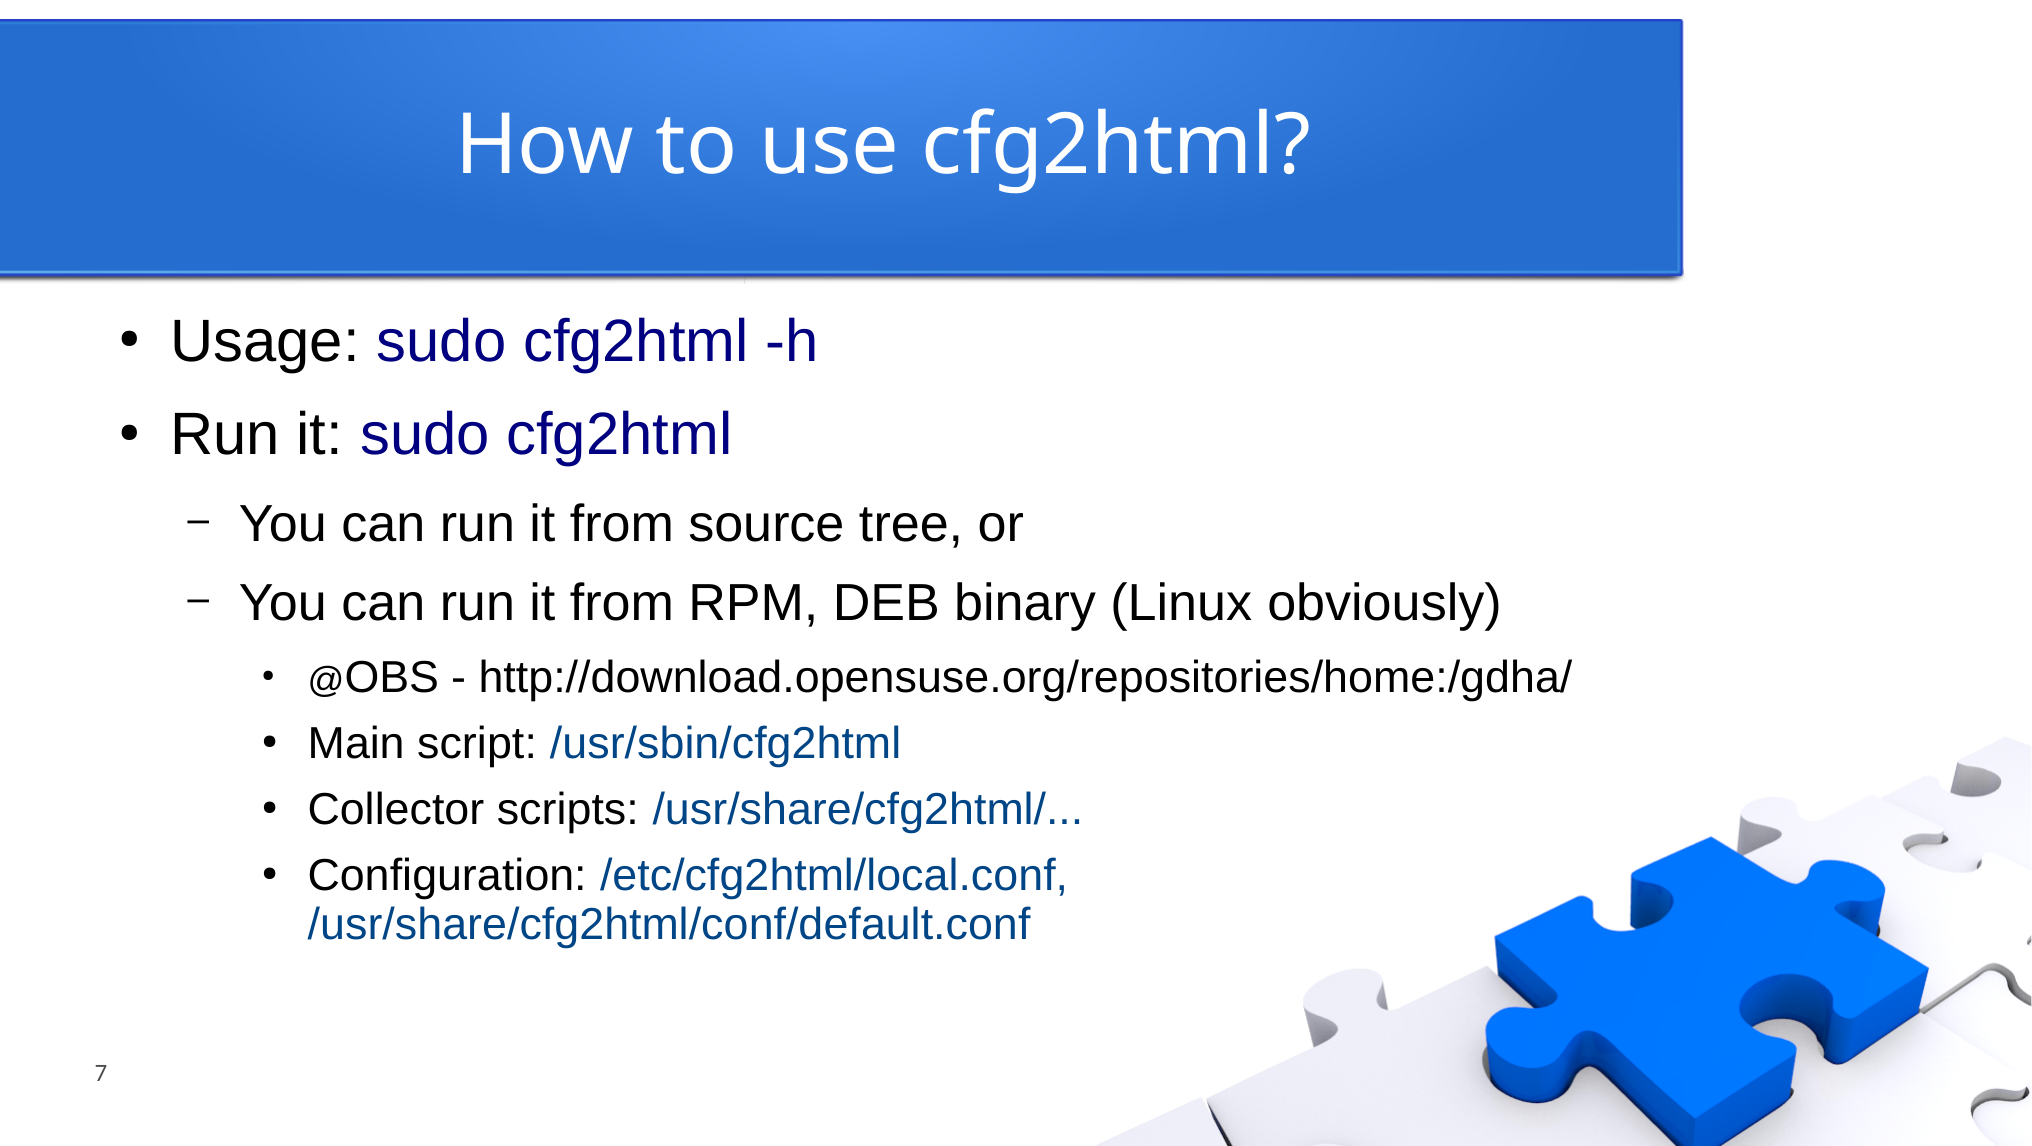

# How to use cfg2html?
Usage: sudo cfg2html -h
Run it: sudo cfg2html
You can run it from source tree, or
You can run it from RPM, DEB binary (Linux obviously)
@OBS - http://download.opensuse.org/repositories/home:/gdha/
Main script: /usr/sbin/cfg2html
Collector scripts: /usr/share/cfg2html/...
Configuration: /etc/cfg2html/local.conf, /usr/share/cfg2html/conf/default.conf
7